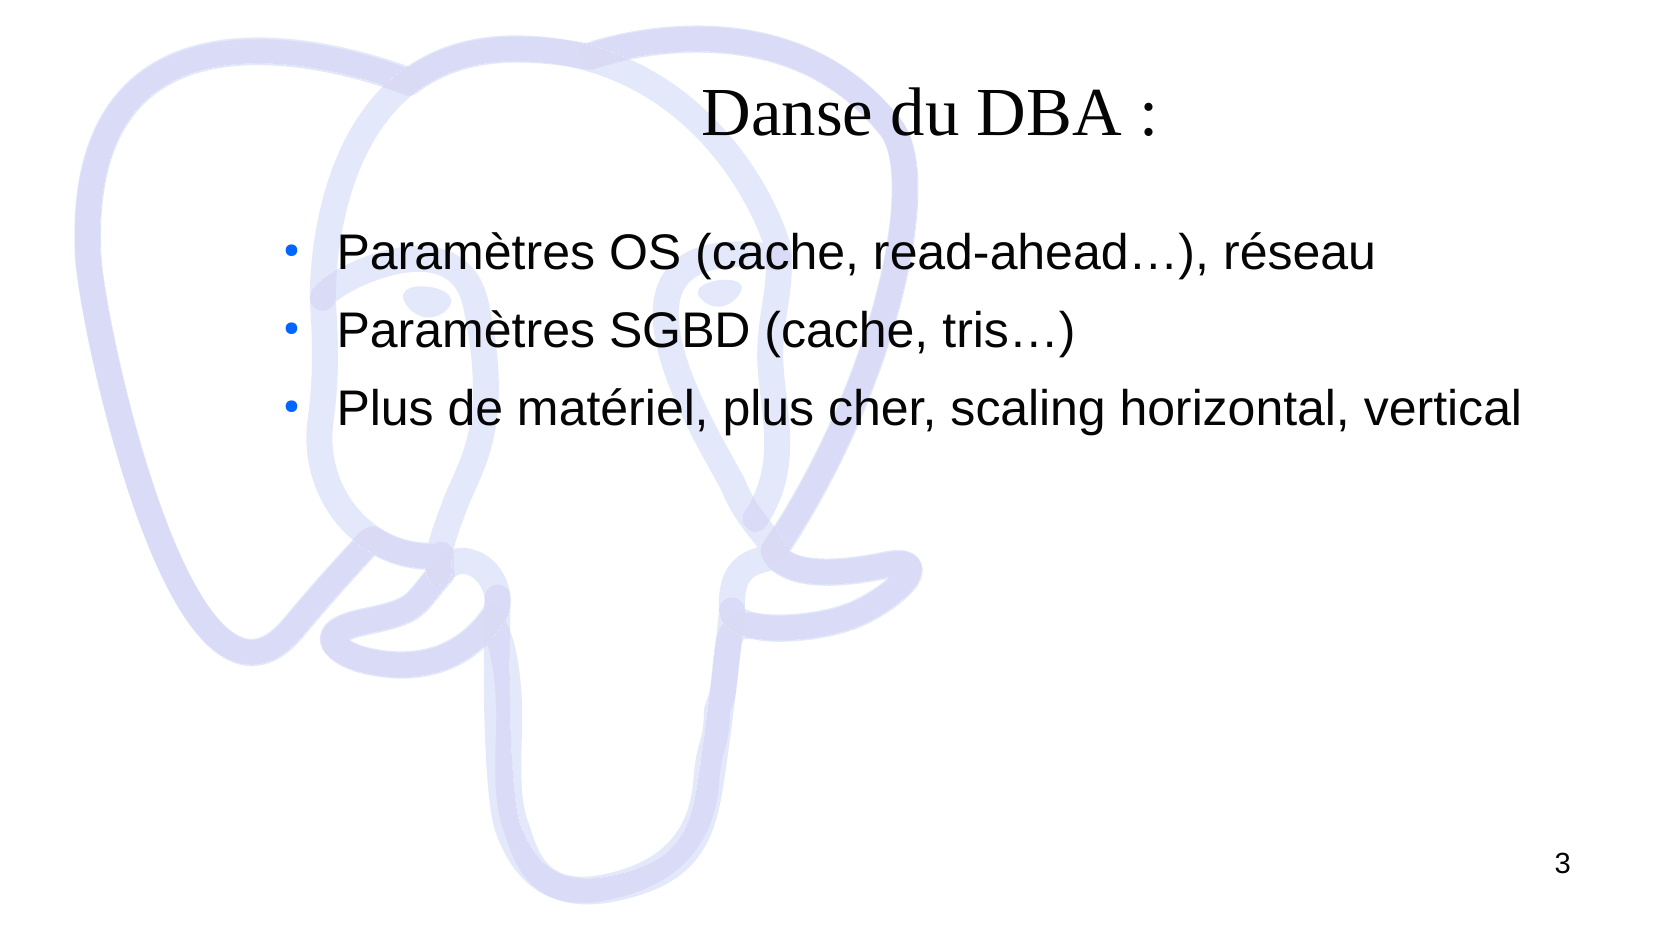

# Danse du DBA :
Paramètres OS (cache, read-ahead…), réseau
Paramètres SGBD (cache, tris…)
Plus de matériel, plus cher, scaling horizontal, vertical
3